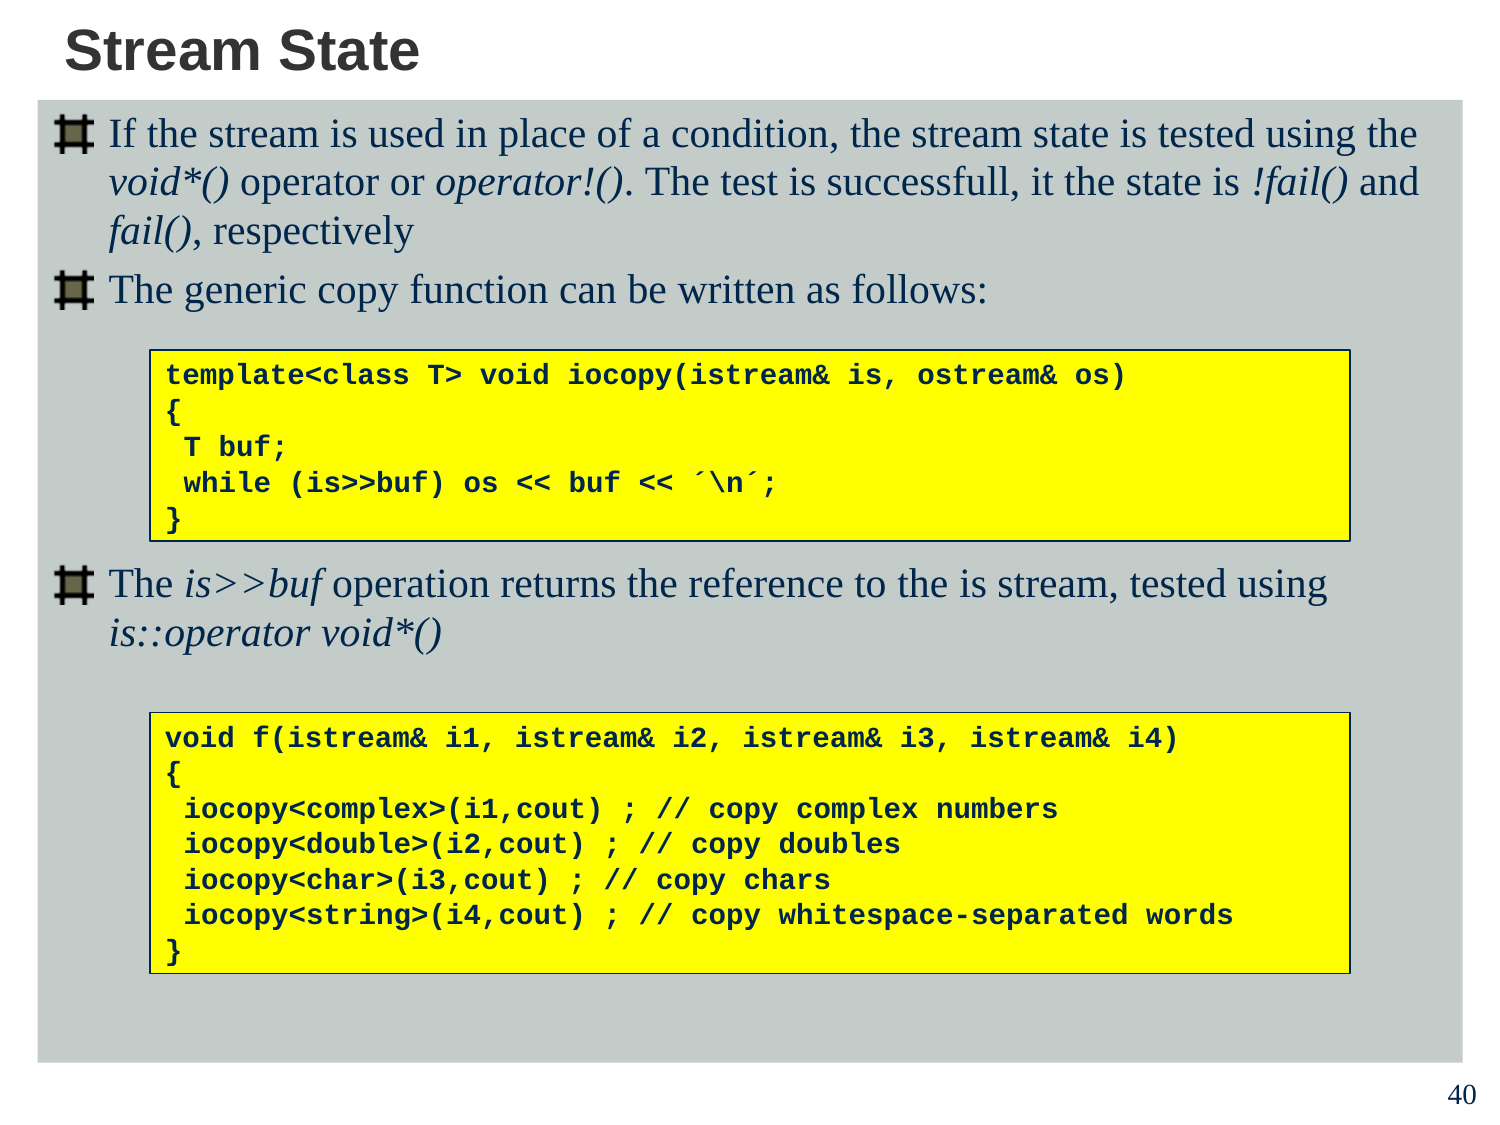

# Stream State
If the stream is used in place of a condition, the stream state is tested using the void*() operator or operator!(). The test is successfull, it the state is !fail() and fail(), respectively
The generic copy function can be written as follows:
The is>>buf operation returns the reference to the is stream, tested using is::operator void*()
template<class T> void iocopy(istream& is, ostream& os)
{
	T buf;
	while (is>>buf) os << buf << ´\n´;
}
void f(istream& i1, istream& i2, istream& i3, istream& i4)
{
	iocopy<complex>(i1,cout) ; // copy complex numbers
	iocopy<double>(i2,cout) ; // copy doubles
	iocopy<char>(i3,cout) ; // copy chars
	iocopy<string>(i4,cout) ; // copy whitespace-separated words
}